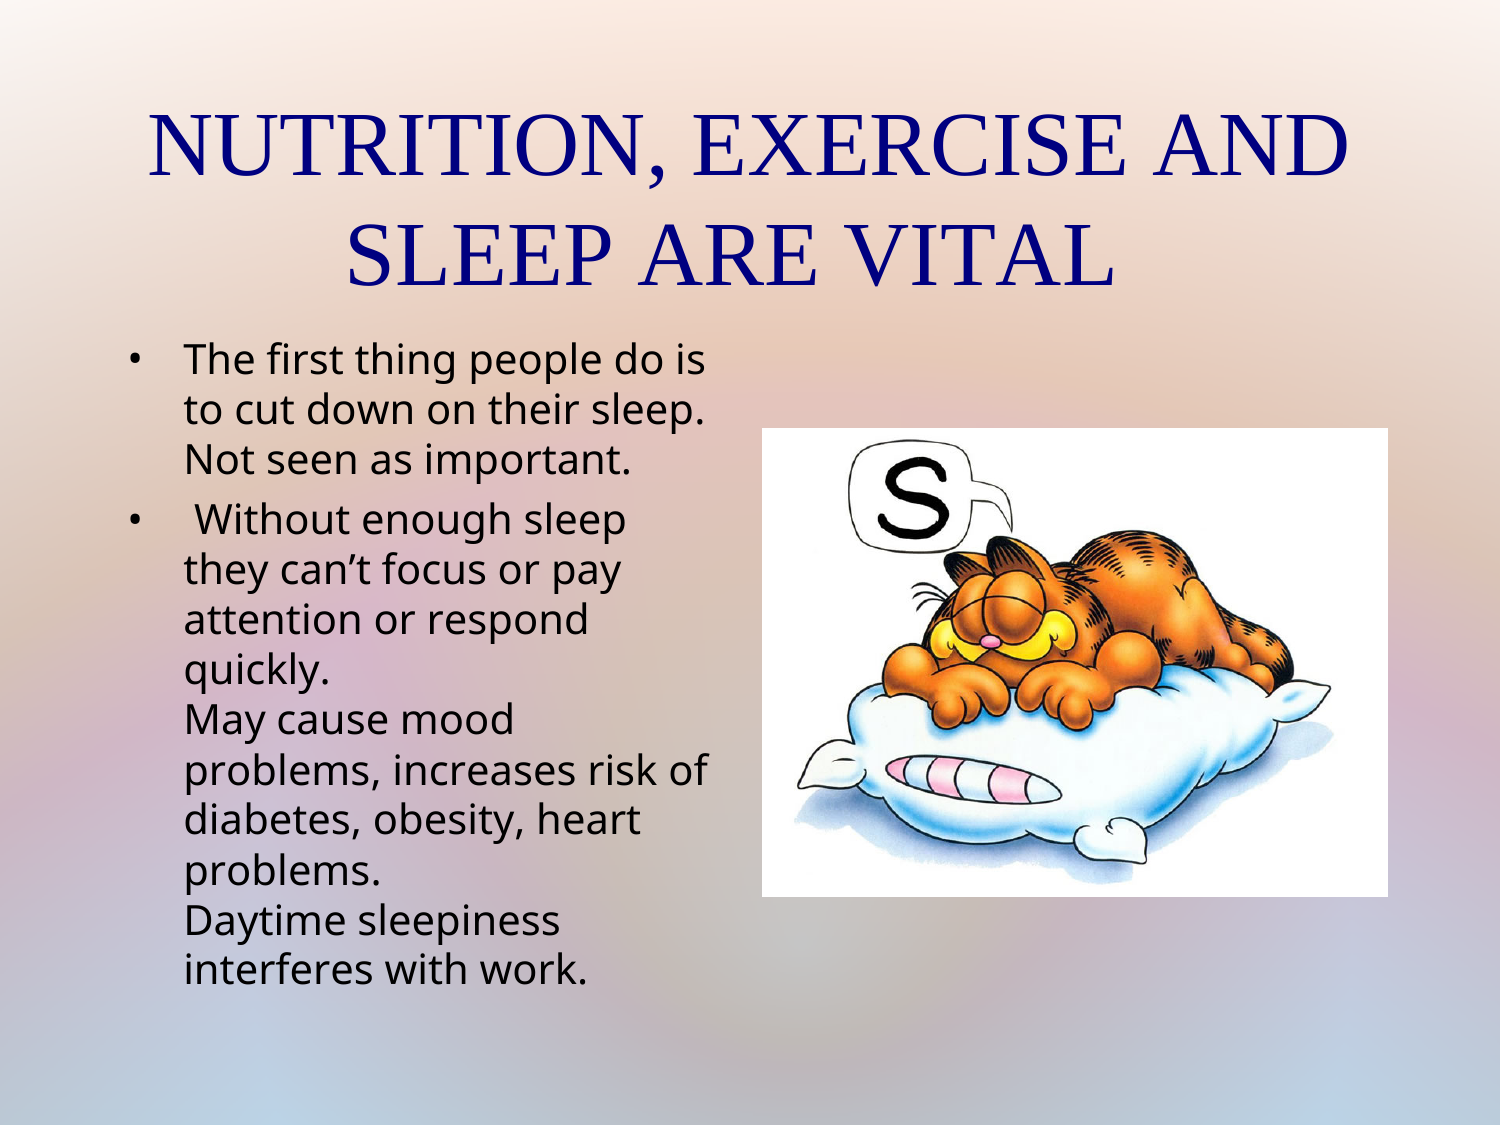

# NUTRITION, EXERCISE AND SLEEP ARE VITAL
The first thing people do is to cut down on their sleep. Not seen as important.
 Without enough sleep they can’t focus or pay attention or respond quickly.
May cause mood problems, increases risk of diabetes, obesity, heart problems.
Daytime sleepiness interferes with work.